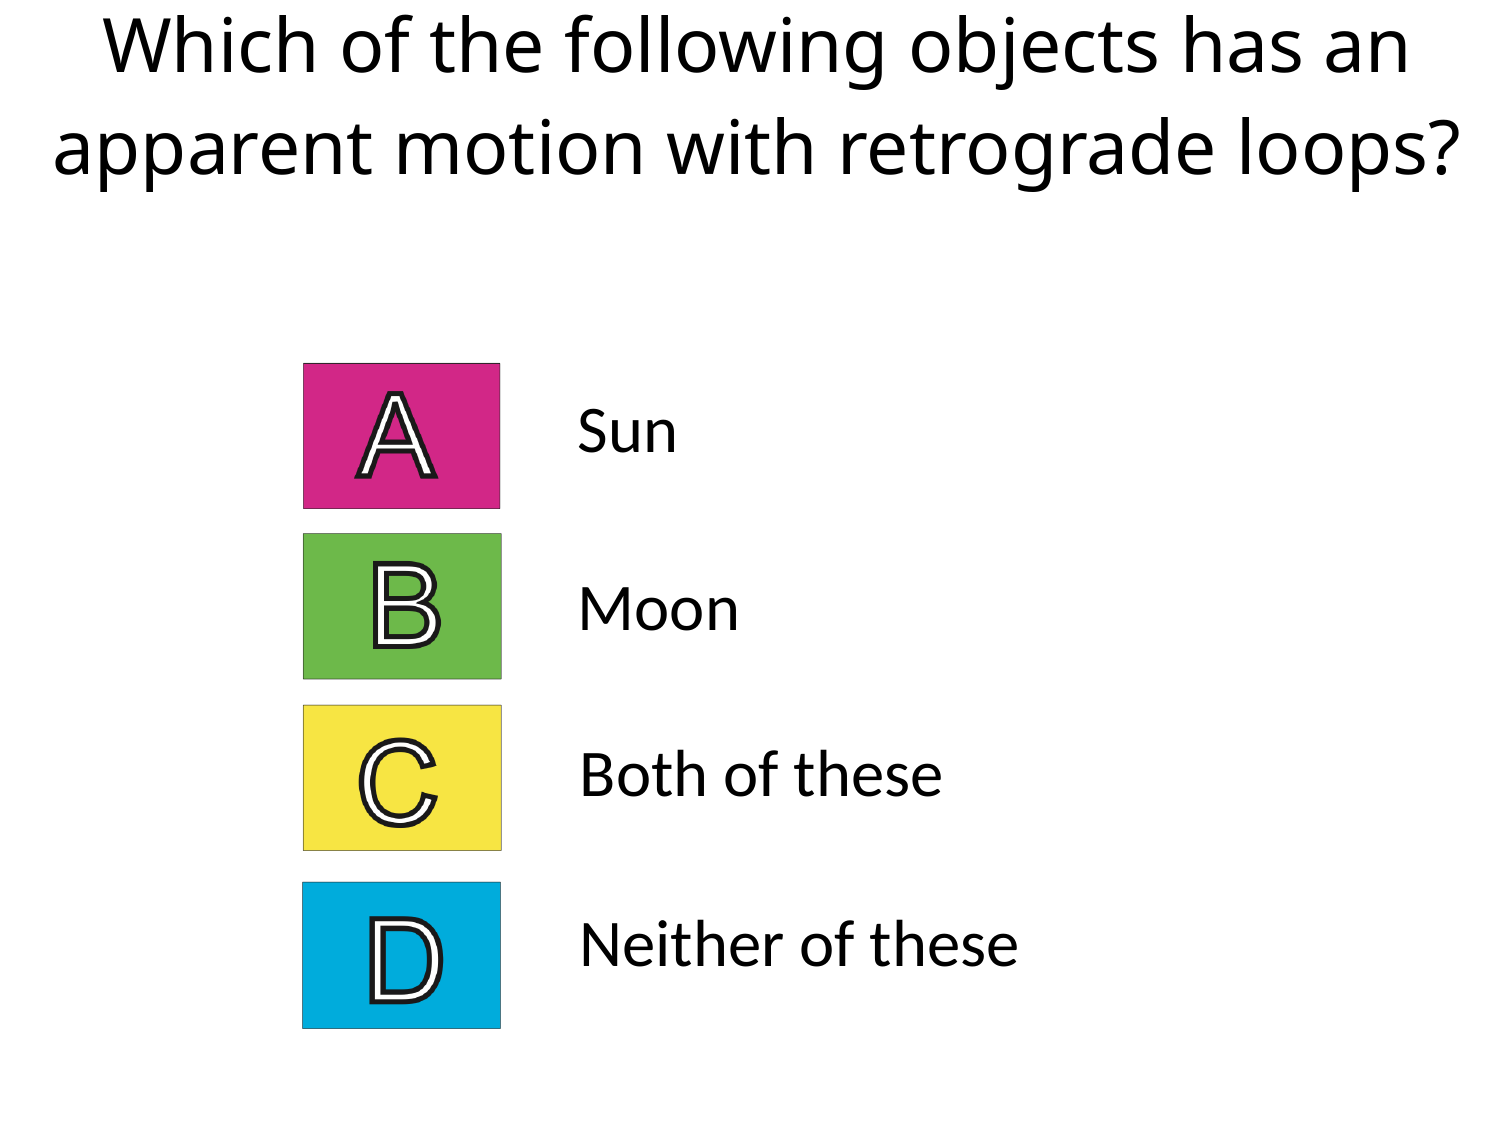

# Which of the following objects has an apparent motion with retrograde loops?
Sun
Moon
Both of these
Neither of these